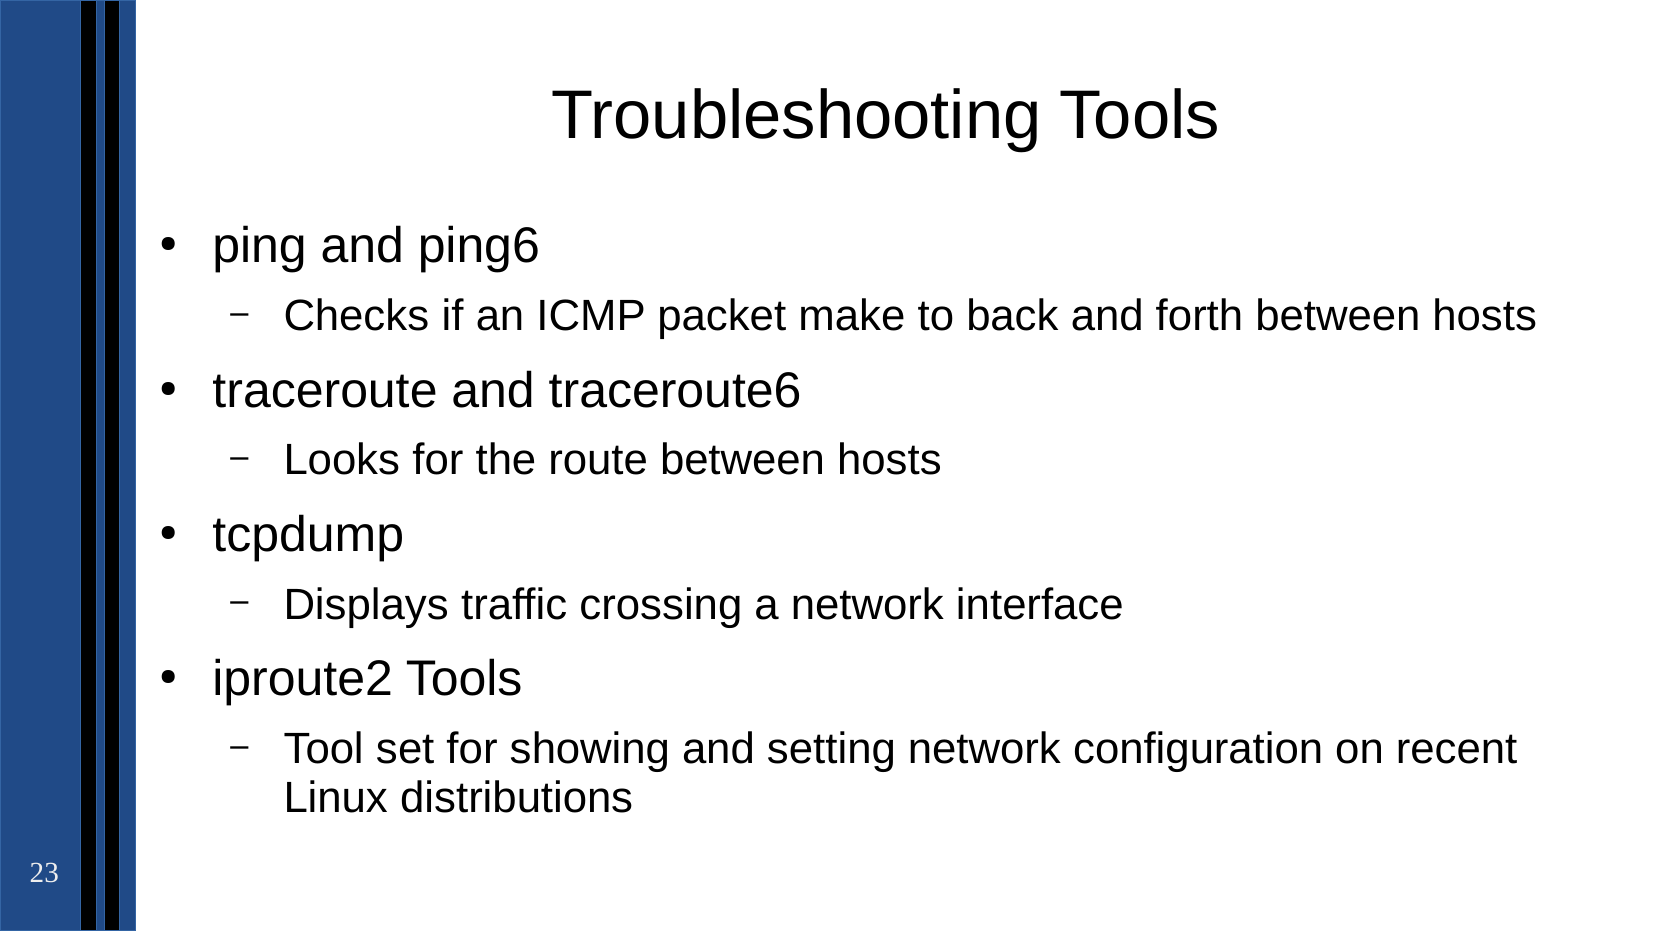

# Troubleshooting Tools
ping and ping6
Checks if an ICMP packet make to back and forth between hosts
traceroute and traceroute6
Looks for the route between hosts
tcpdump
Displays traffic crossing a network interface
iproute2 Tools
Tool set for showing and setting network configuration on recent Linux distributions
23